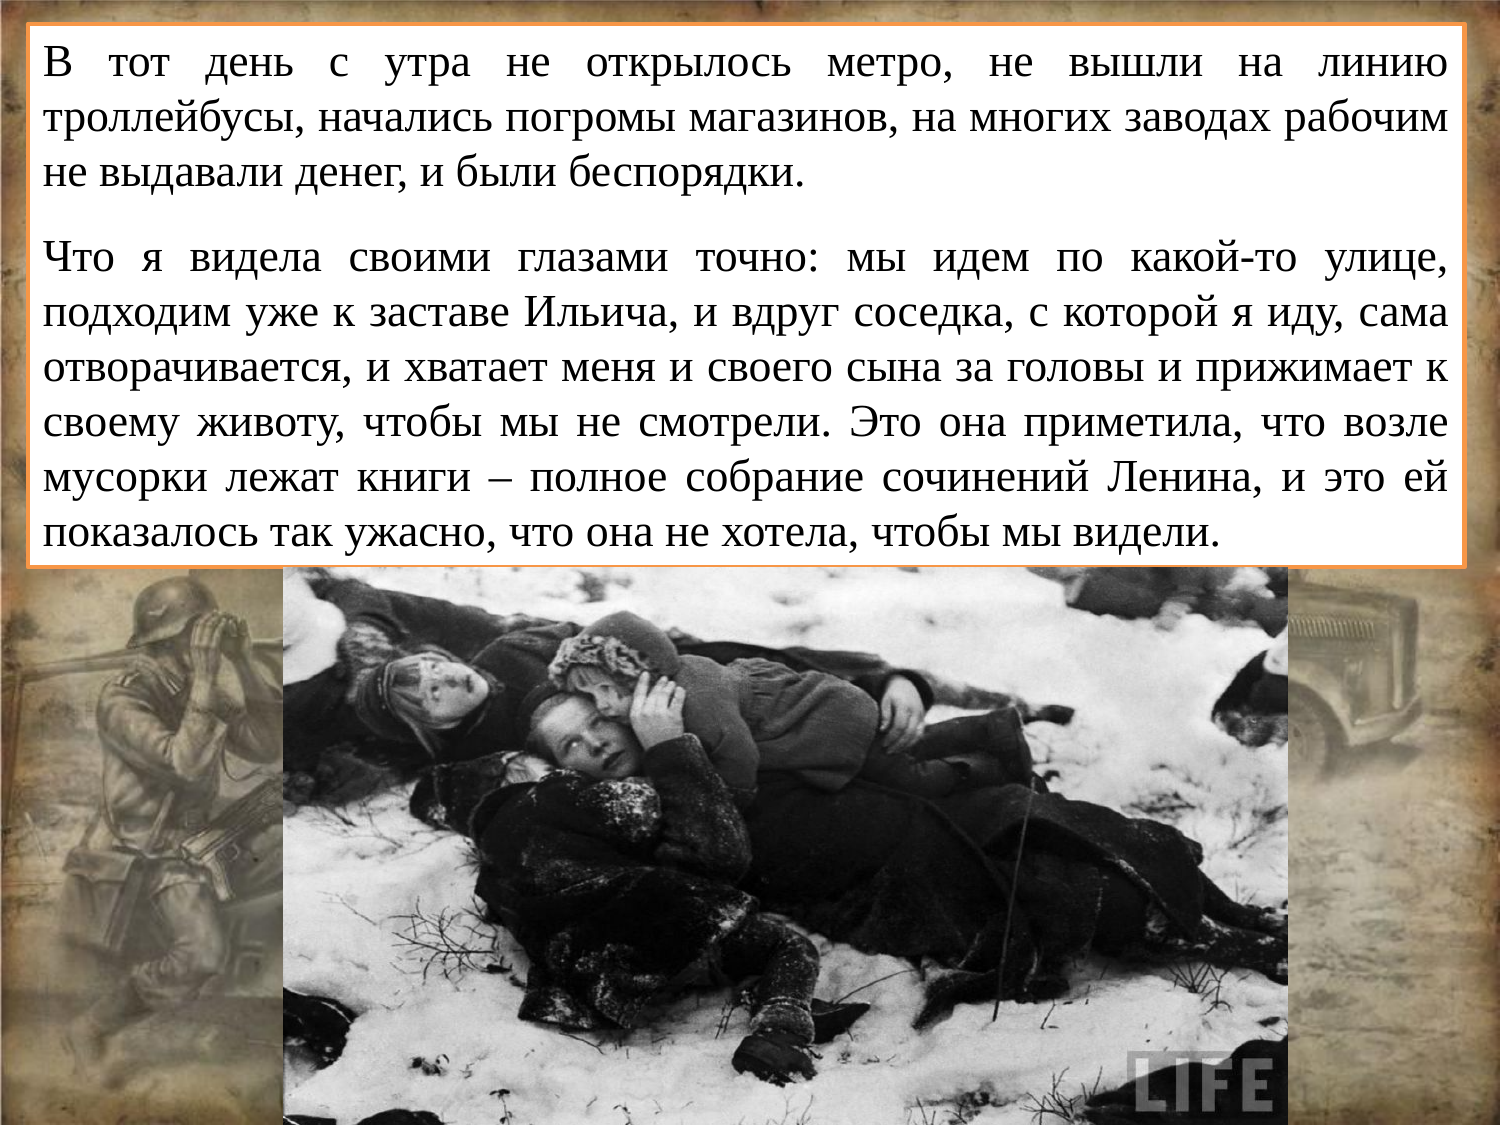

В тот день с утра не открылось метро, не вышли на линию троллейбусы, начались погромы магазинов, на многих заводах рабочим не выдавали денег, и были беспорядки.
Что я видела своими глазами точно: мы идем по какой-то улице, подходим уже к заставе Ильича, и вдруг соседка, с которой я иду, сама отворачивается, и хватает меня и своего сына за головы и прижимает к своему животу, чтобы мы не смотрели. Это она приметила, что возле мусорки лежат книги – полное собрание сочинений Ленина, и это ей показалось так ужасно, что она не хотела, чтобы мы видели.
#